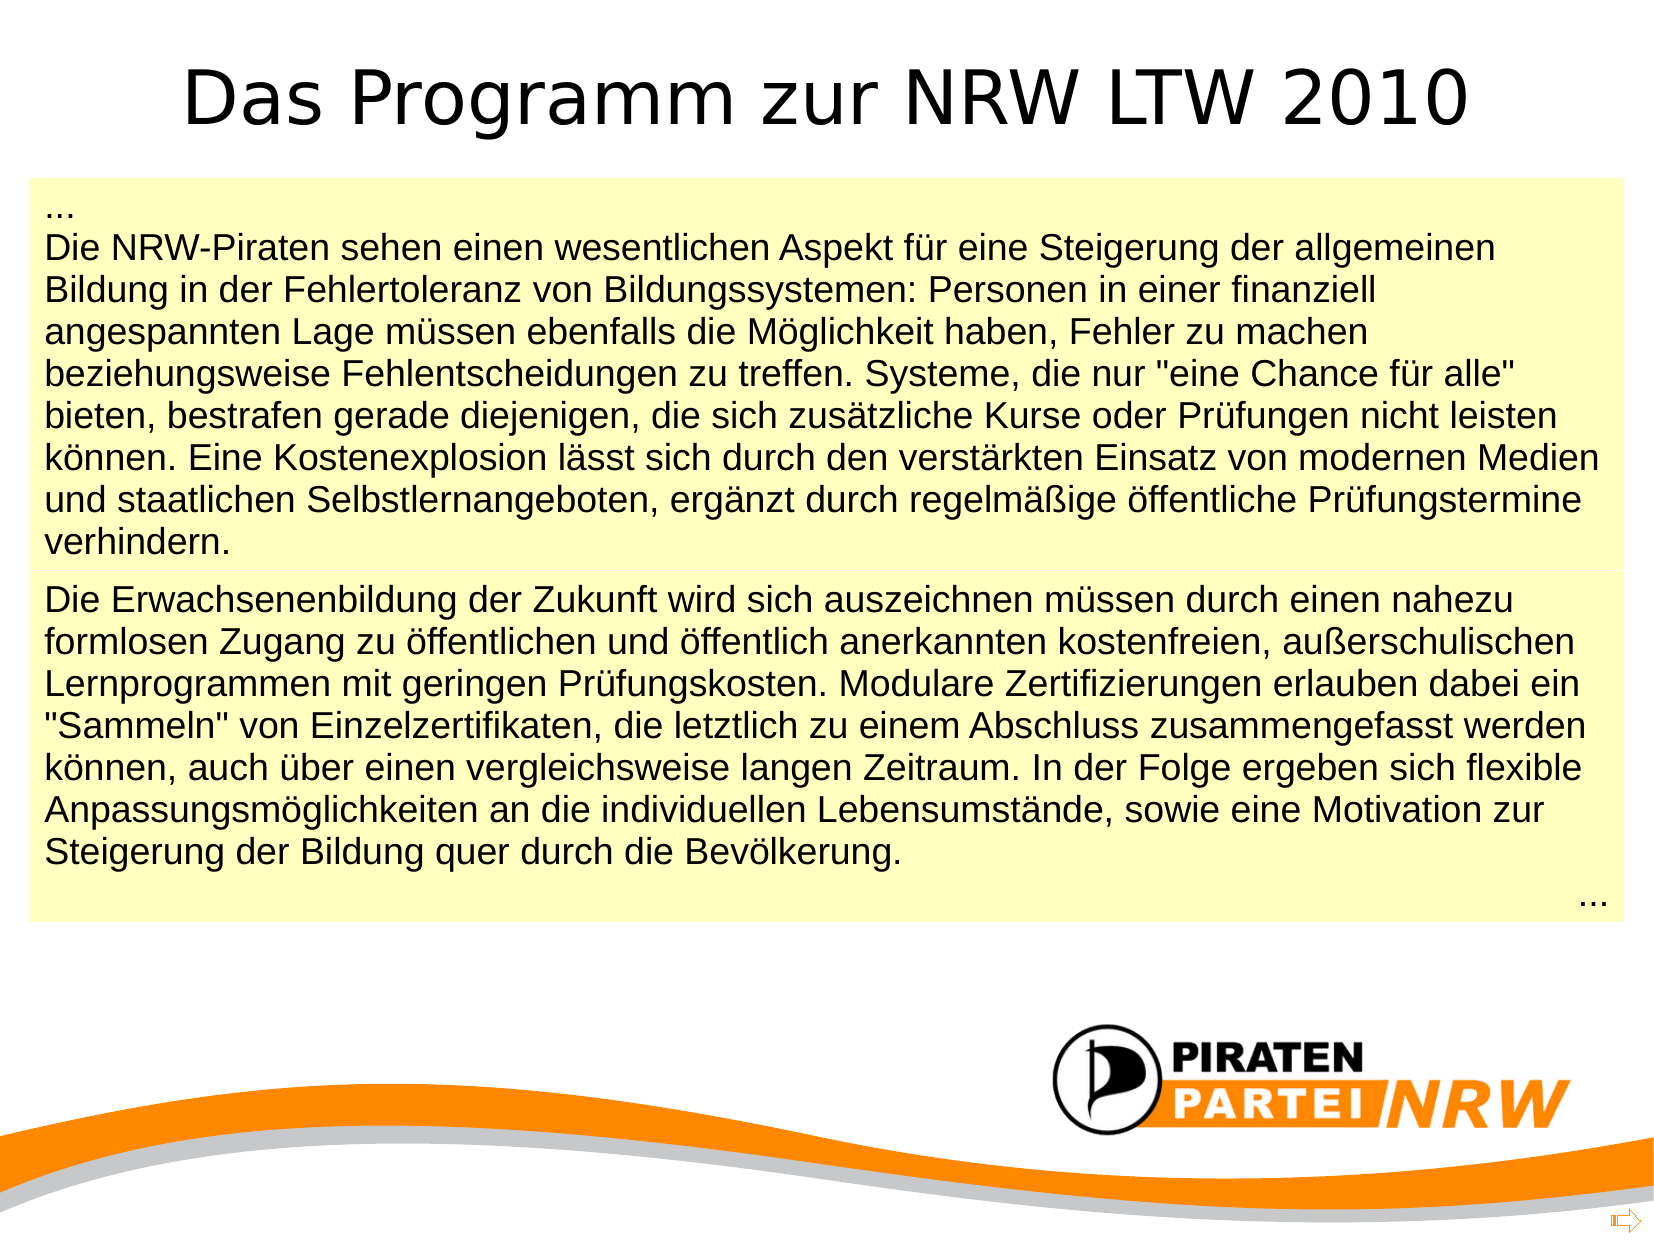

# Das Programm zur NRW LTW 2010
| ... Die NRW-Piraten sehen einen wesentlichen Aspekt für eine Steigerung der allgemeinen Bildung in der Fehlertoleranz von Bildungssystemen: Personen in einer finanziell angespannten Lage müssen ebenfalls die Möglichkeit haben, Fehler zu machen beziehungsweise Fehlentscheidungen zu treffen. Systeme, die nur "eine Chance für alle" bieten, bestrafen gerade diejenigen, die sich zusätzliche Kurse oder Prüfungen nicht leisten können. Eine Kostenexplosion lässt sich durch den verstärkten Einsatz von modernen Medien und staatlichen Selbstlernangeboten, ergänzt durch regelmäßige öffentliche Prüfungstermine verhindern. |
| --- |
| Die Erwachsenenbildung der Zukunft wird sich auszeichnen müssen durch einen nahezu formlosen Zugang zu öffentlichen und öffentlich anerkannten kostenfreien, außerschulischen Lernprogrammen mit geringen Prüfungskosten. Modulare Zertifizierungen erlauben dabei ein "Sammeln" von Einzelzertifikaten, die letztlich zu einem Abschluss zusammengefasst werden können, auch über einen vergleichsweise langen Zeitraum. In der Folge ergeben sich flexible Anpassungsmöglichkeiten an die individuellen Lebensumstände, sowie eine Motivation zur Steigerung der Bildung quer durch die Bevölkerung. ... |